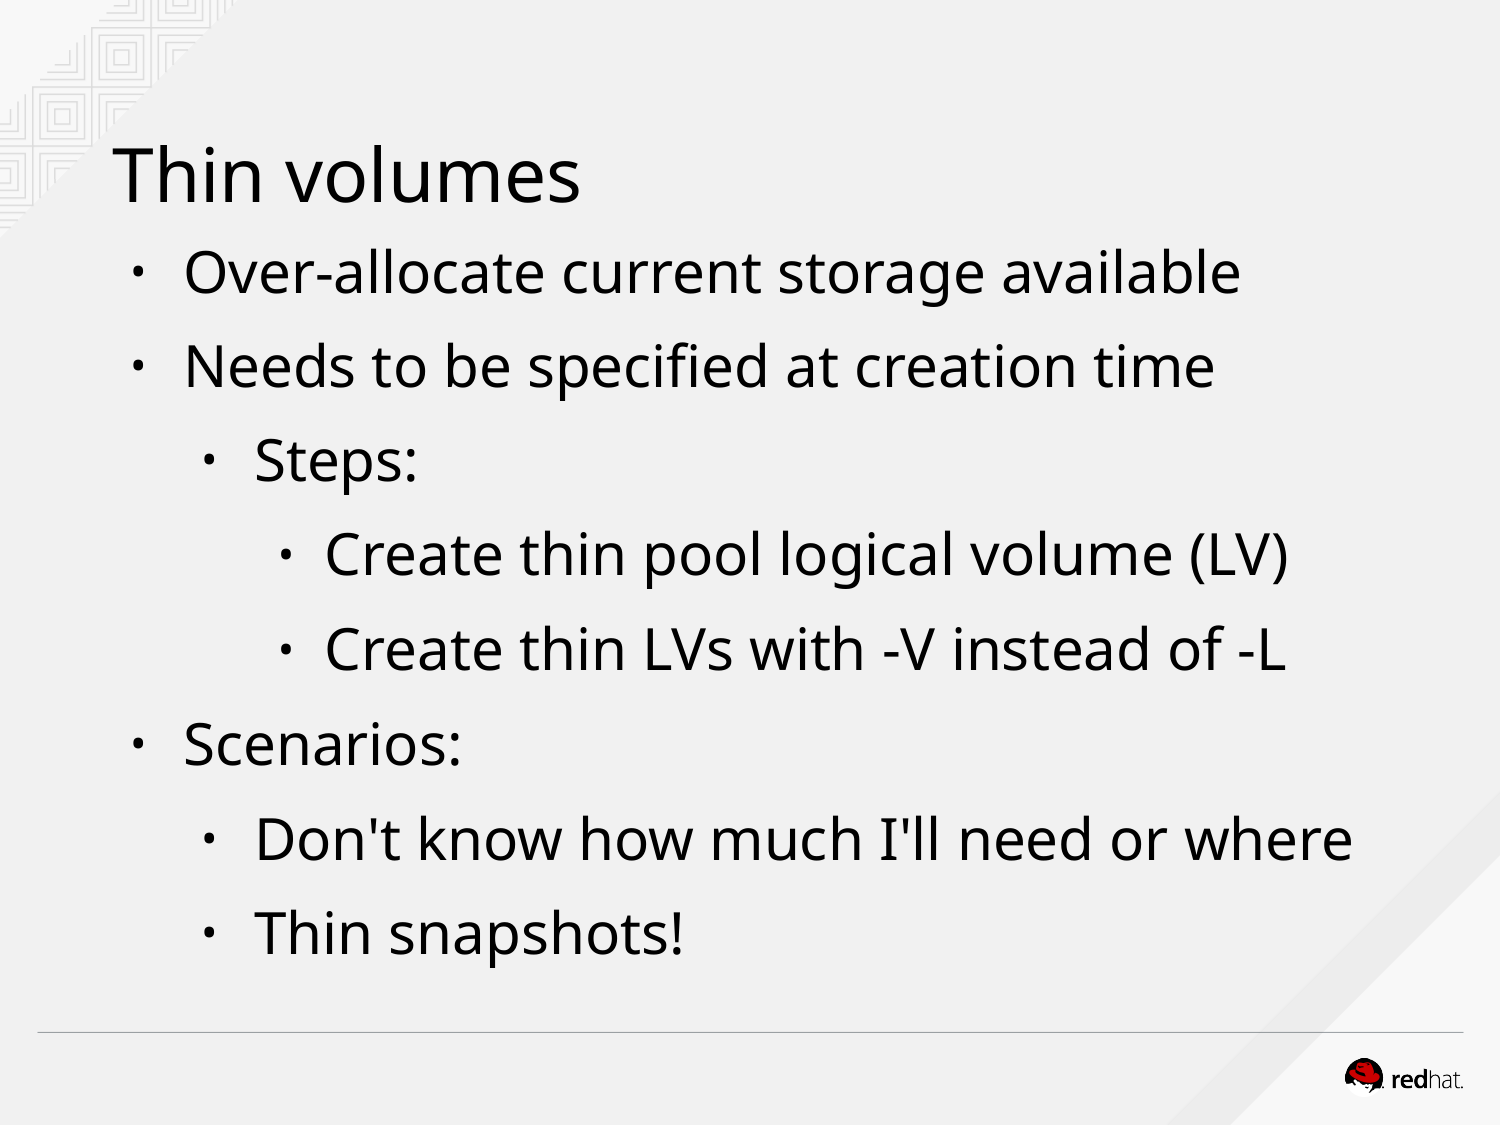

# Thin volumes
Over-allocate current storage available
Needs to be specified at creation time
Steps:
Create thin pool logical volume (LV)
Create thin LVs with -V instead of -L
Scenarios:
Don't know how much I'll need or where
Thin snapshots!